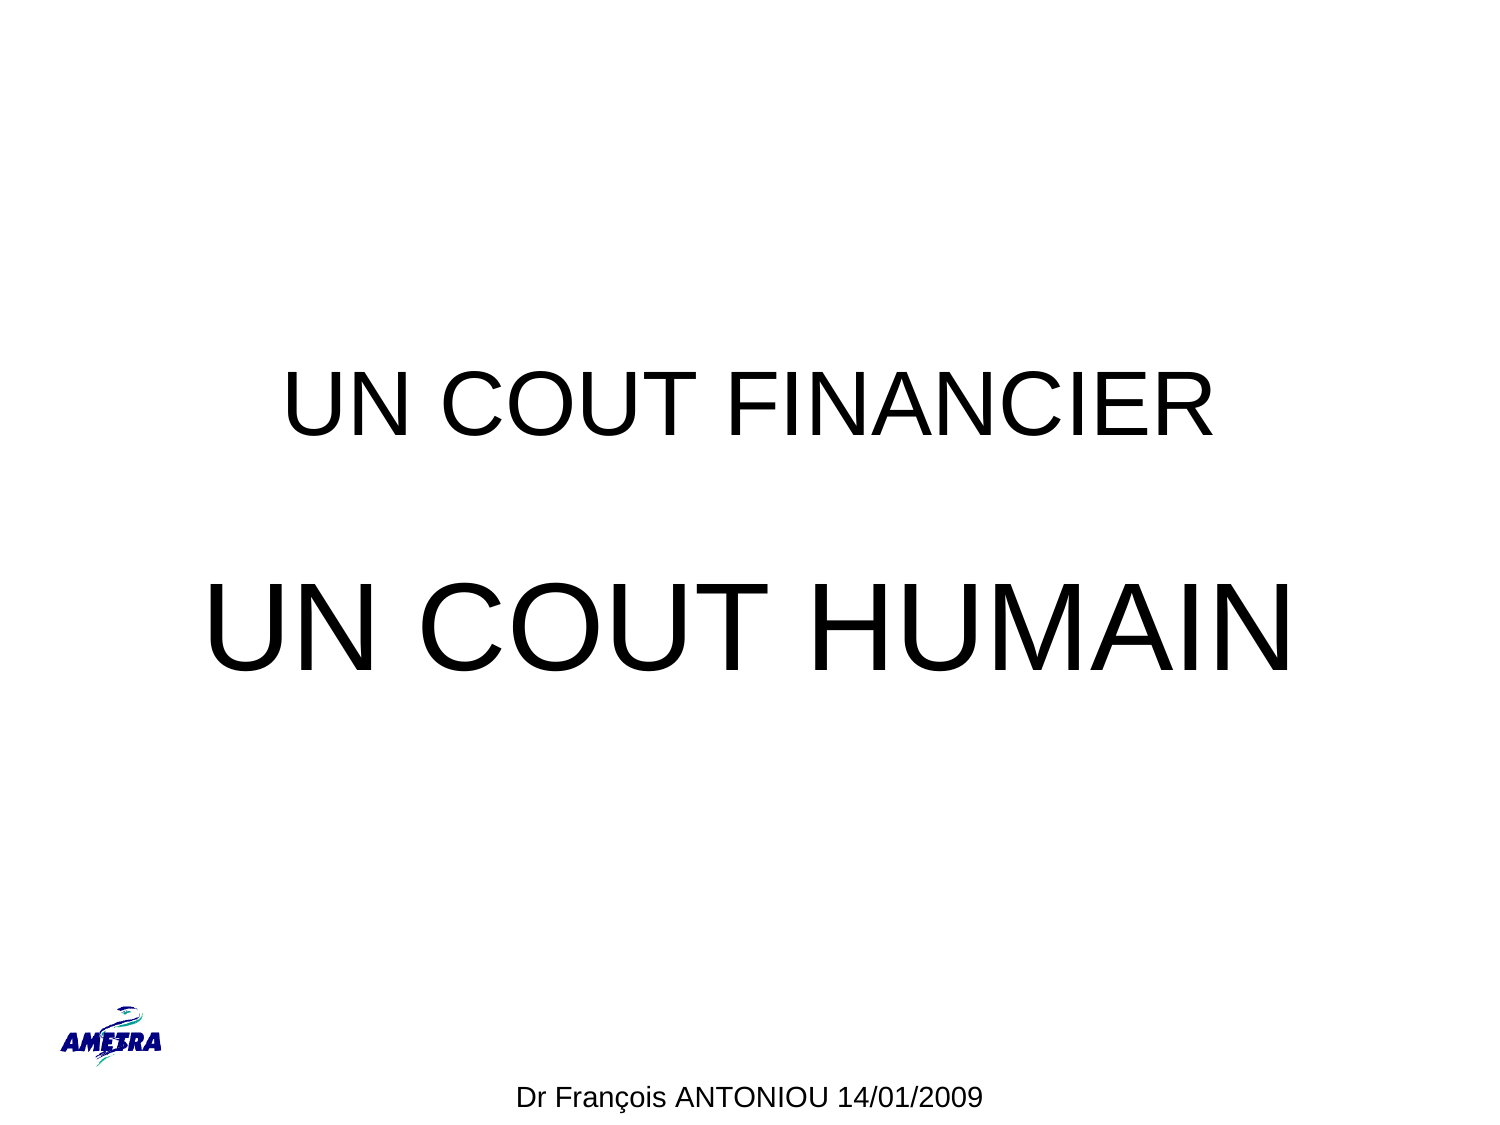

# UN COUT FINANCIER UN COUT HUMAIN
Dr François ANTONIOU 14/01/2009